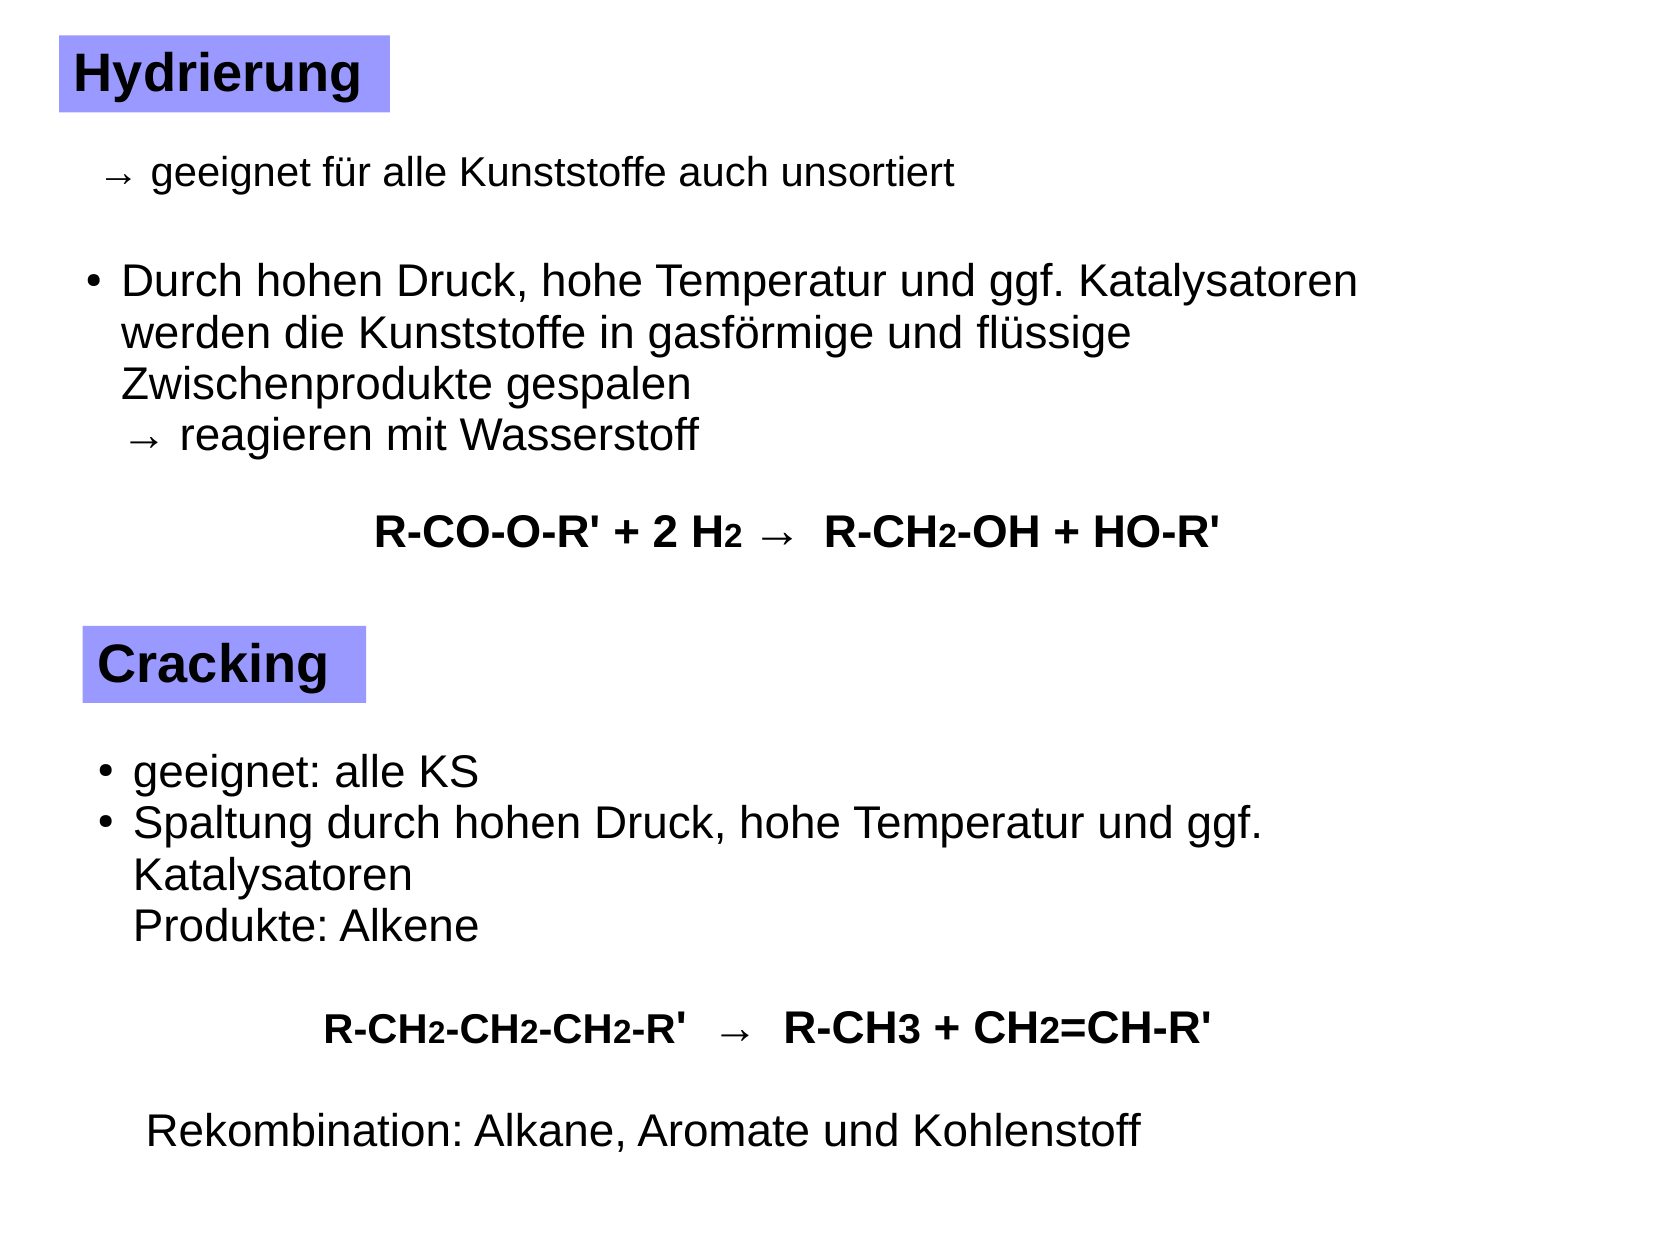

Hydrierung
→ geeignet für alle Kunststoffe auch unsortiert
Durch hohen Druck, hohe Temperatur und ggf. Katalysatoren werden die Kunststoffe in gasförmige und flüssige Zwischenprodukte gespalen
→ reagieren mit Wasserstoff
R-CO-O-R' + 2 H2 → R-CH2-OH + HO-R'
Cracking
geeignet: alle KS
Spaltung durch hohen Druck, hohe Temperatur und ggf. Katalysatoren
Produkte: Alkene
R-CH2-CH2-CH2-R' → R-CH3 + CH2=CH-R'
 Rekombination: Alkane, Aromate und Kohlenstoff